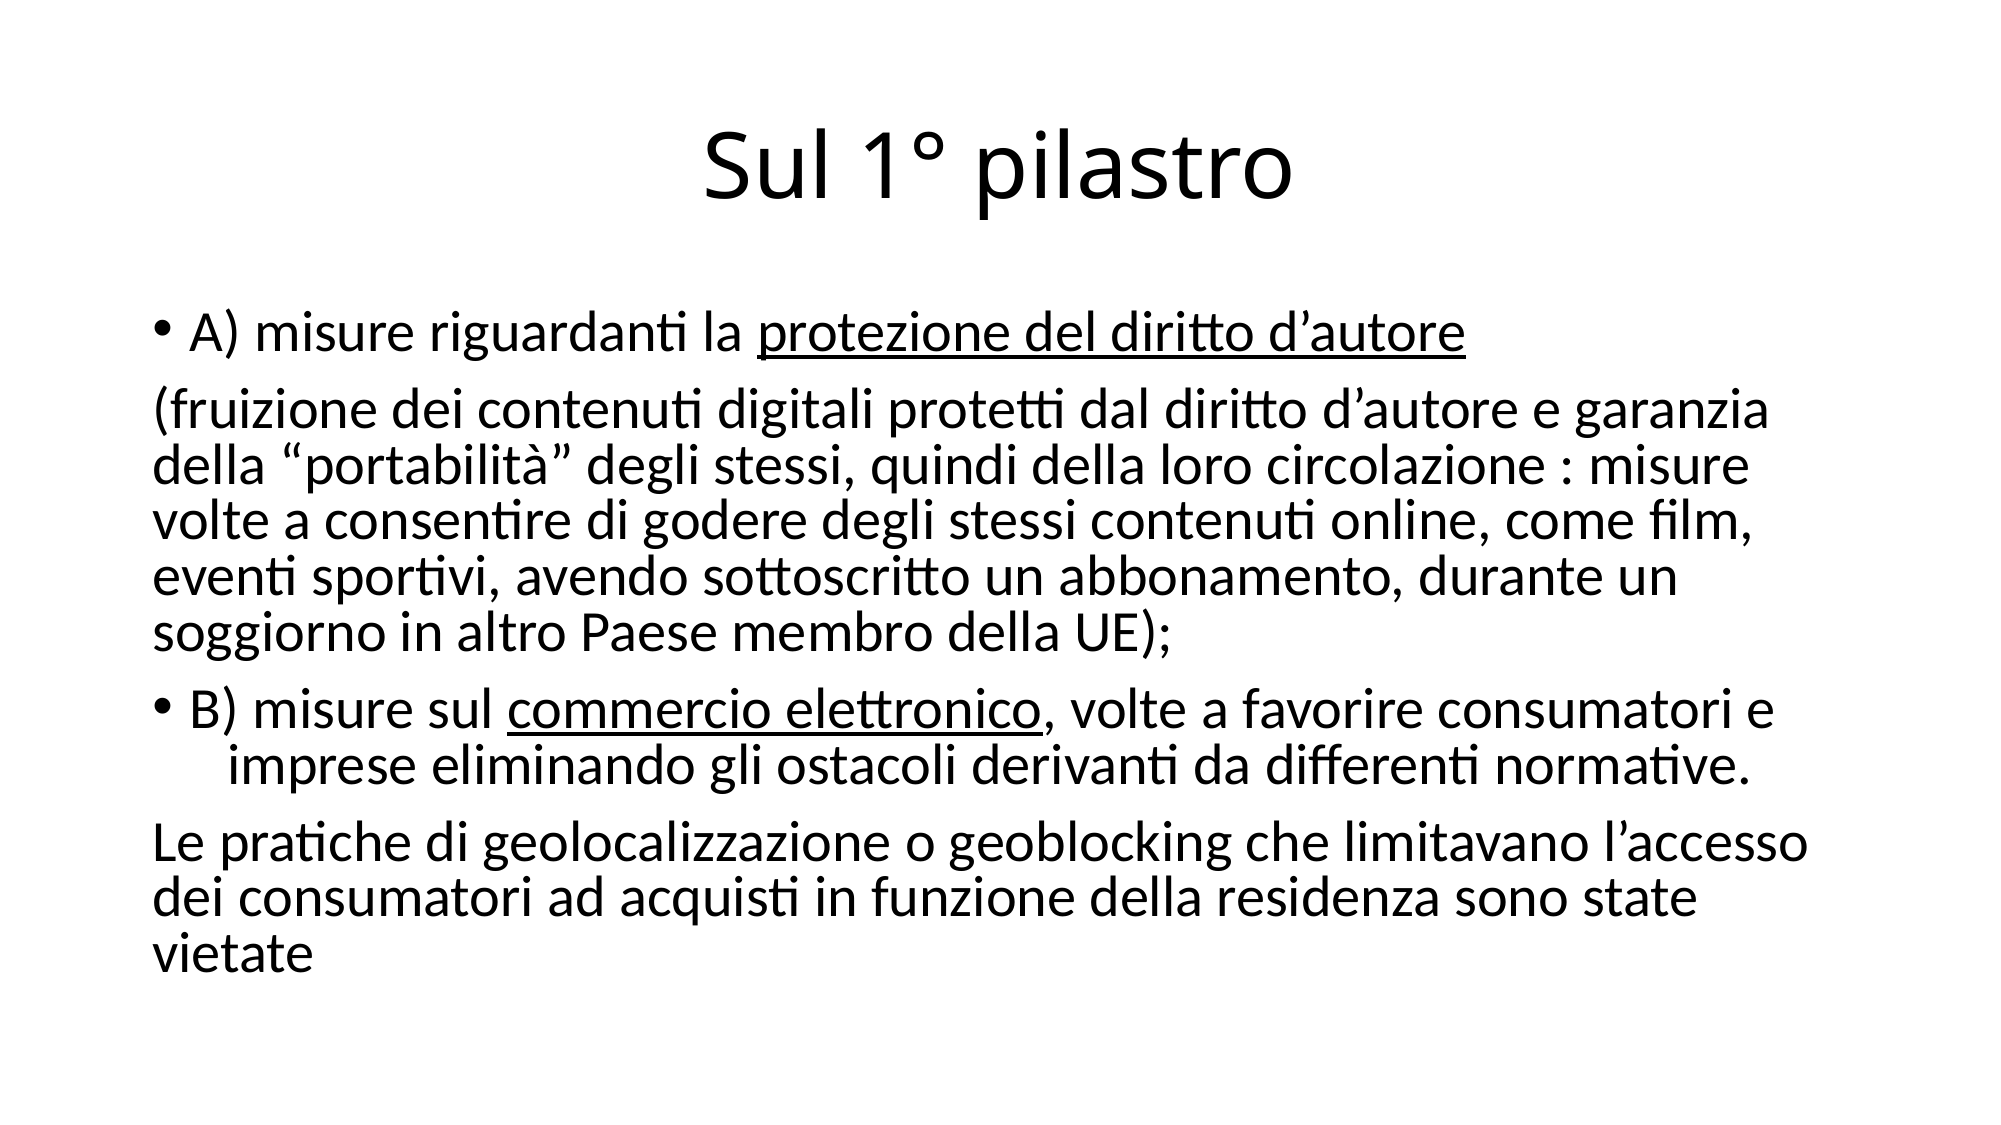

# Sul 1° pilastro
A) misure riguardanti la protezione del diritto d’autore
(fruizione dei contenuti digitali protetti dal diritto d’autore e garanzia della “portabilità” degli stessi, quindi della loro circolazione : misure volte a consentire di godere degli stessi contenuti online, come film, eventi sportivi, avendo sottoscritto un abbonamento, durante un soggiorno in altro Paese membro della UE);
B) misure sul commercio elettronico, volte a favorire consumatori e imprese eliminando gli ostacoli derivanti da differenti normative.
Le pratiche di geolocalizzazione o geoblocking che limitavano l’accesso dei consumatori ad acquisti in funzione della residenza sono state vietate